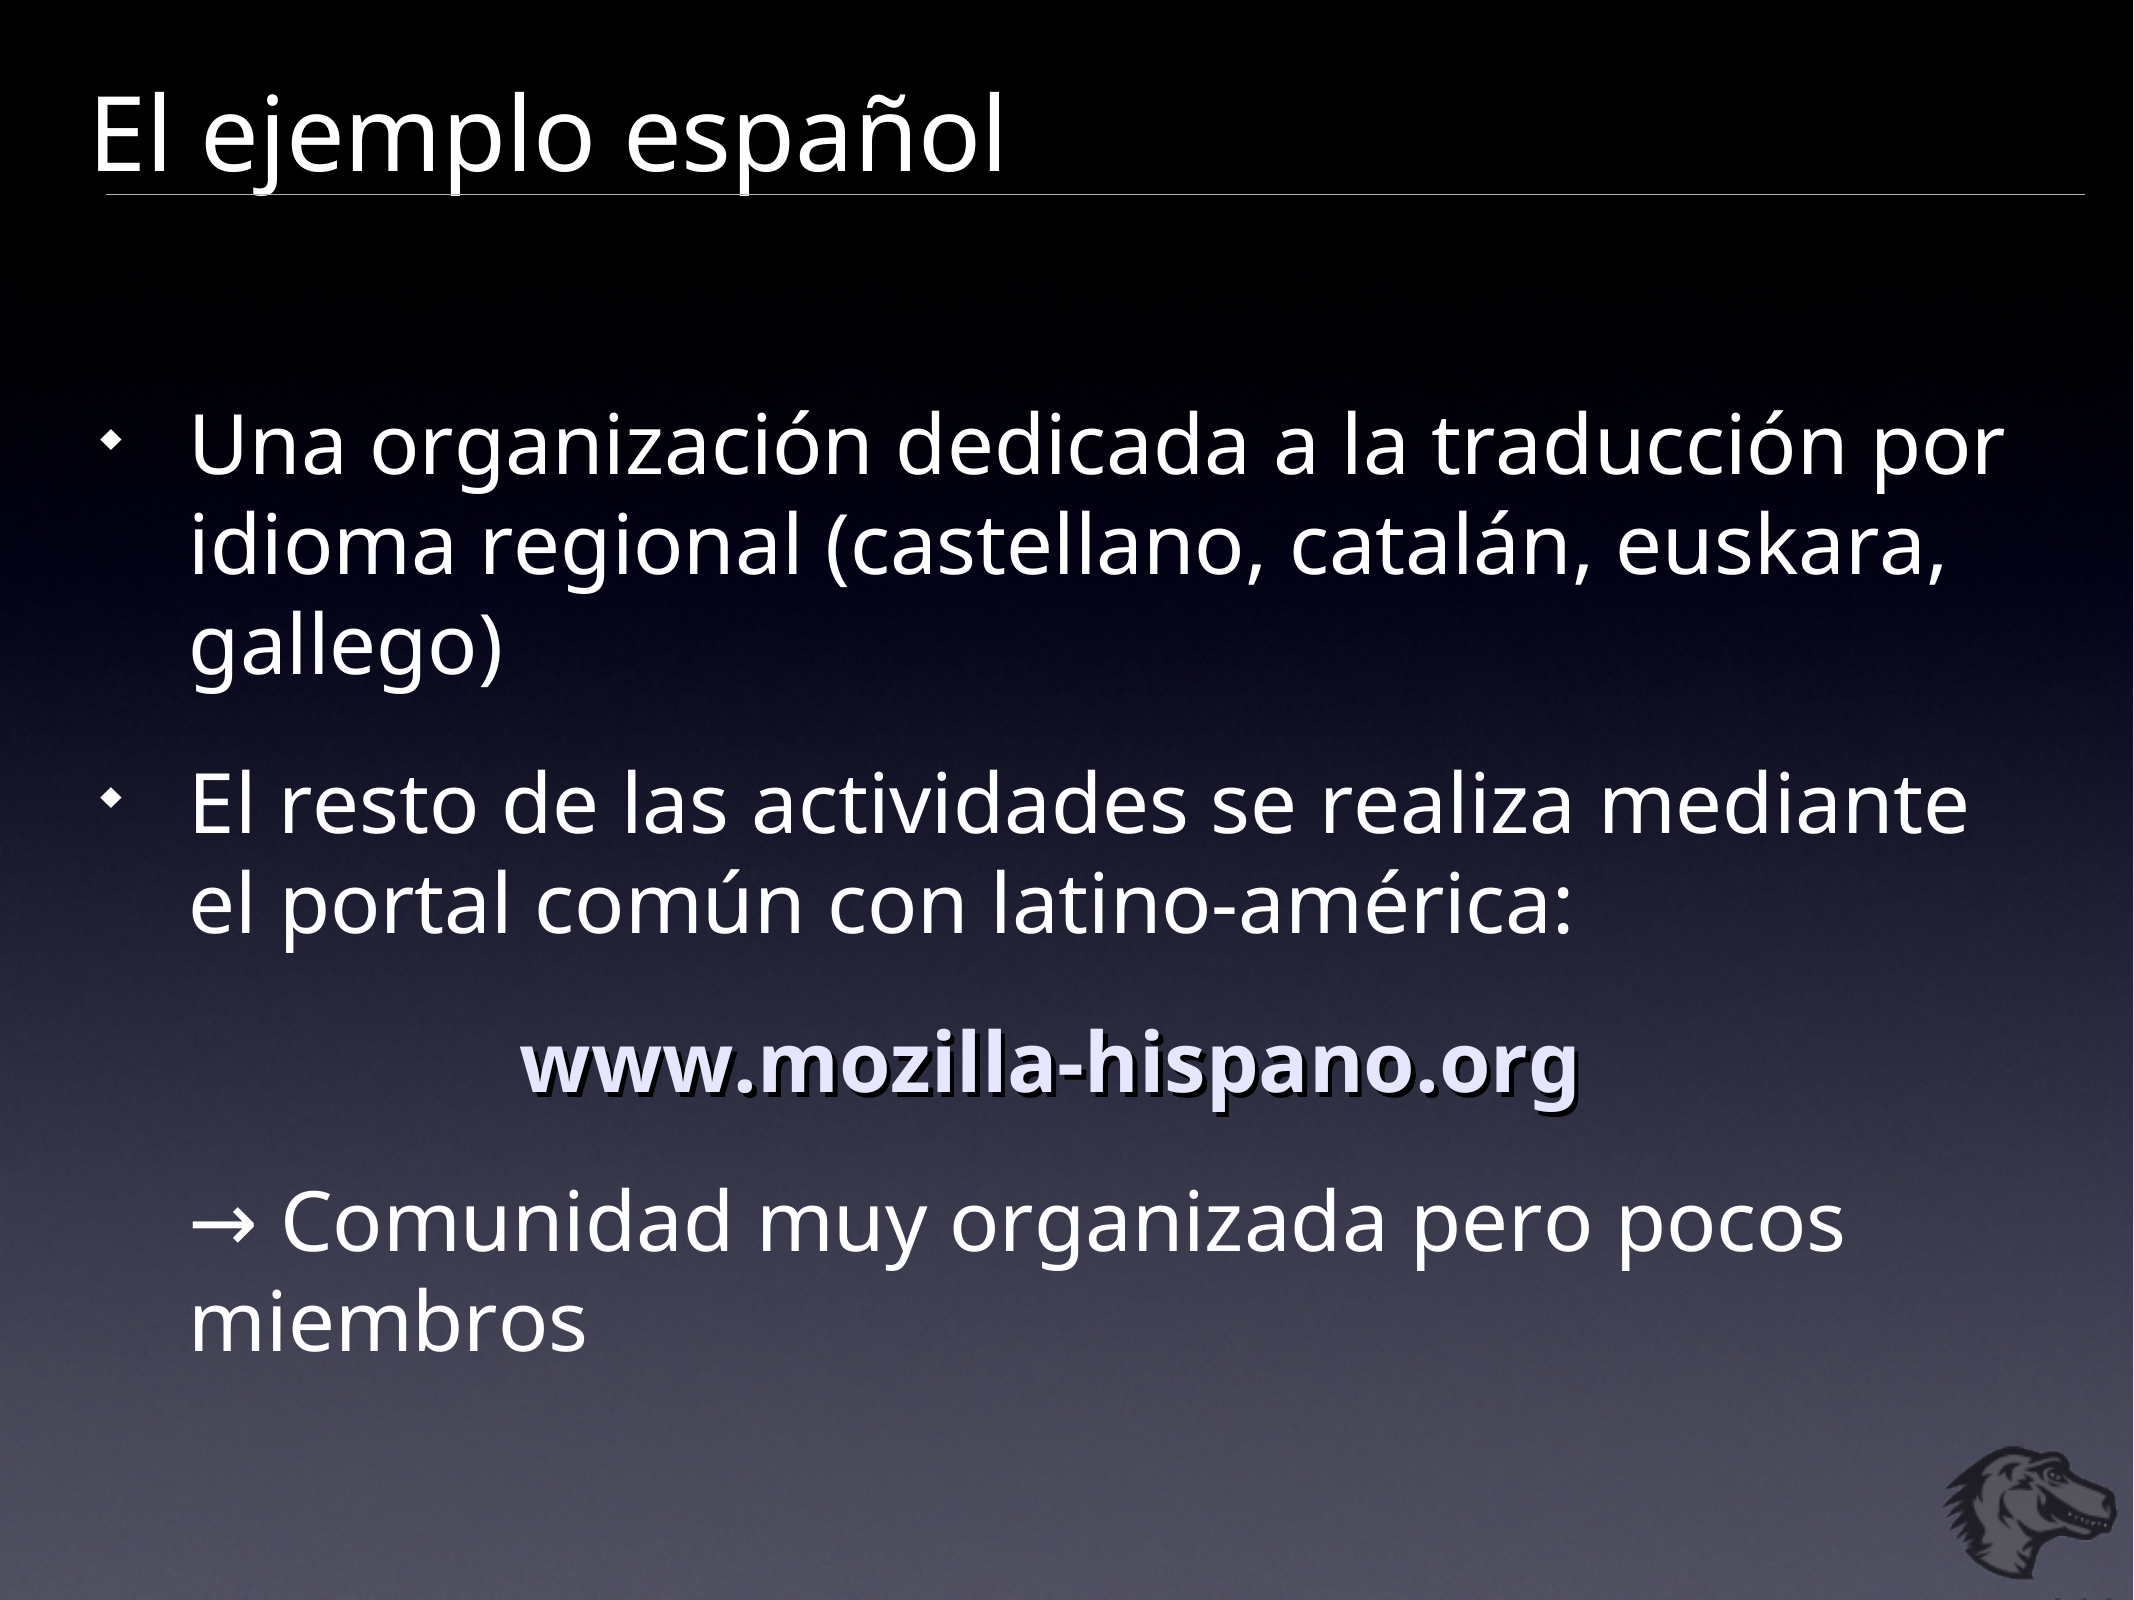

El ejemplo español
Una organización dedicada a la traducción por idioma regional (castellano, catalán, euskara, gallego)
El resto de las actividades se realiza mediante el portal común con latino-américa:
 www.mozilla-hispano.org
→ Comunidad muy organizada pero pocos miembros